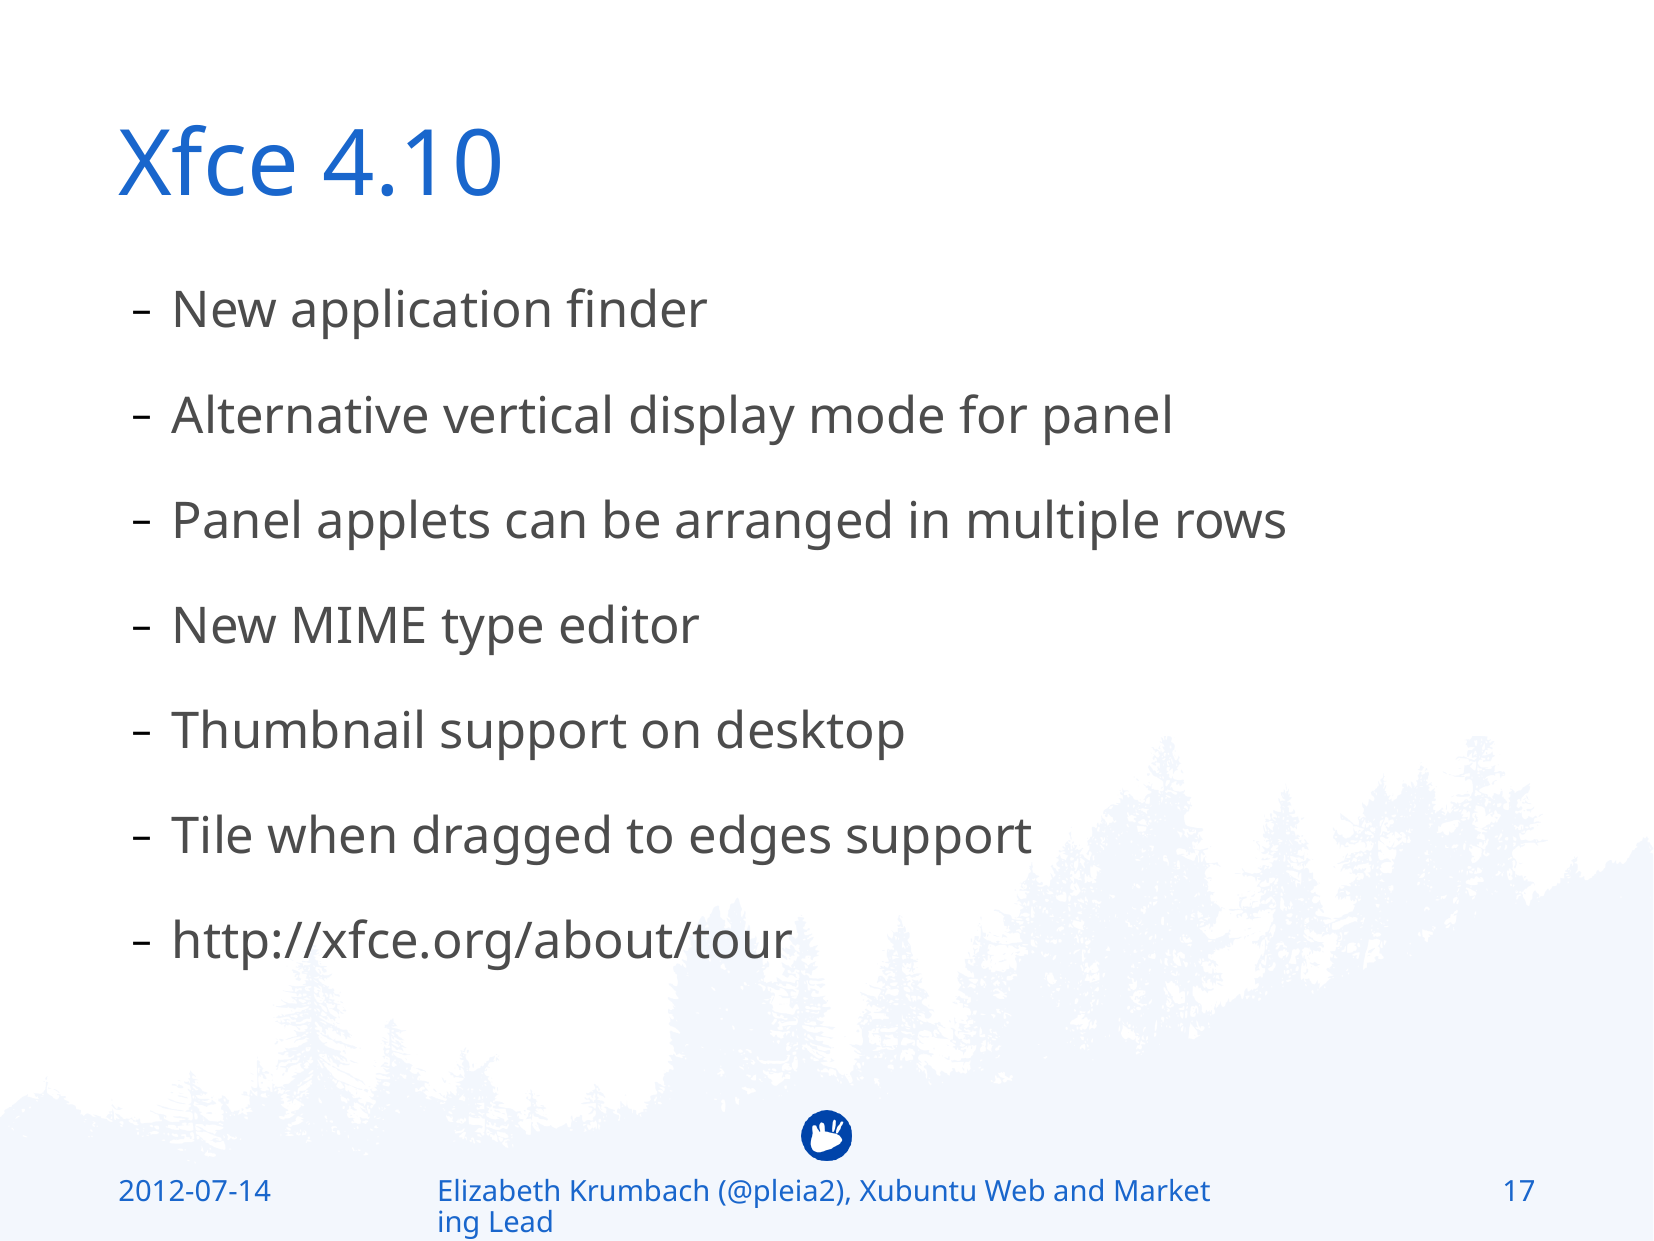

# Xfce 4.10
New application finder
Alternative vertical display mode for panel
Panel applets can be arranged in multiple rows
New MIME type editor
Thumbnail support on desktop
Tile when dragged to edges support
http://xfce.org/about/tour
Elizabeth Krumbach (@pleia2), Xubuntu Web and Marketing Lead
2012-07-14
17